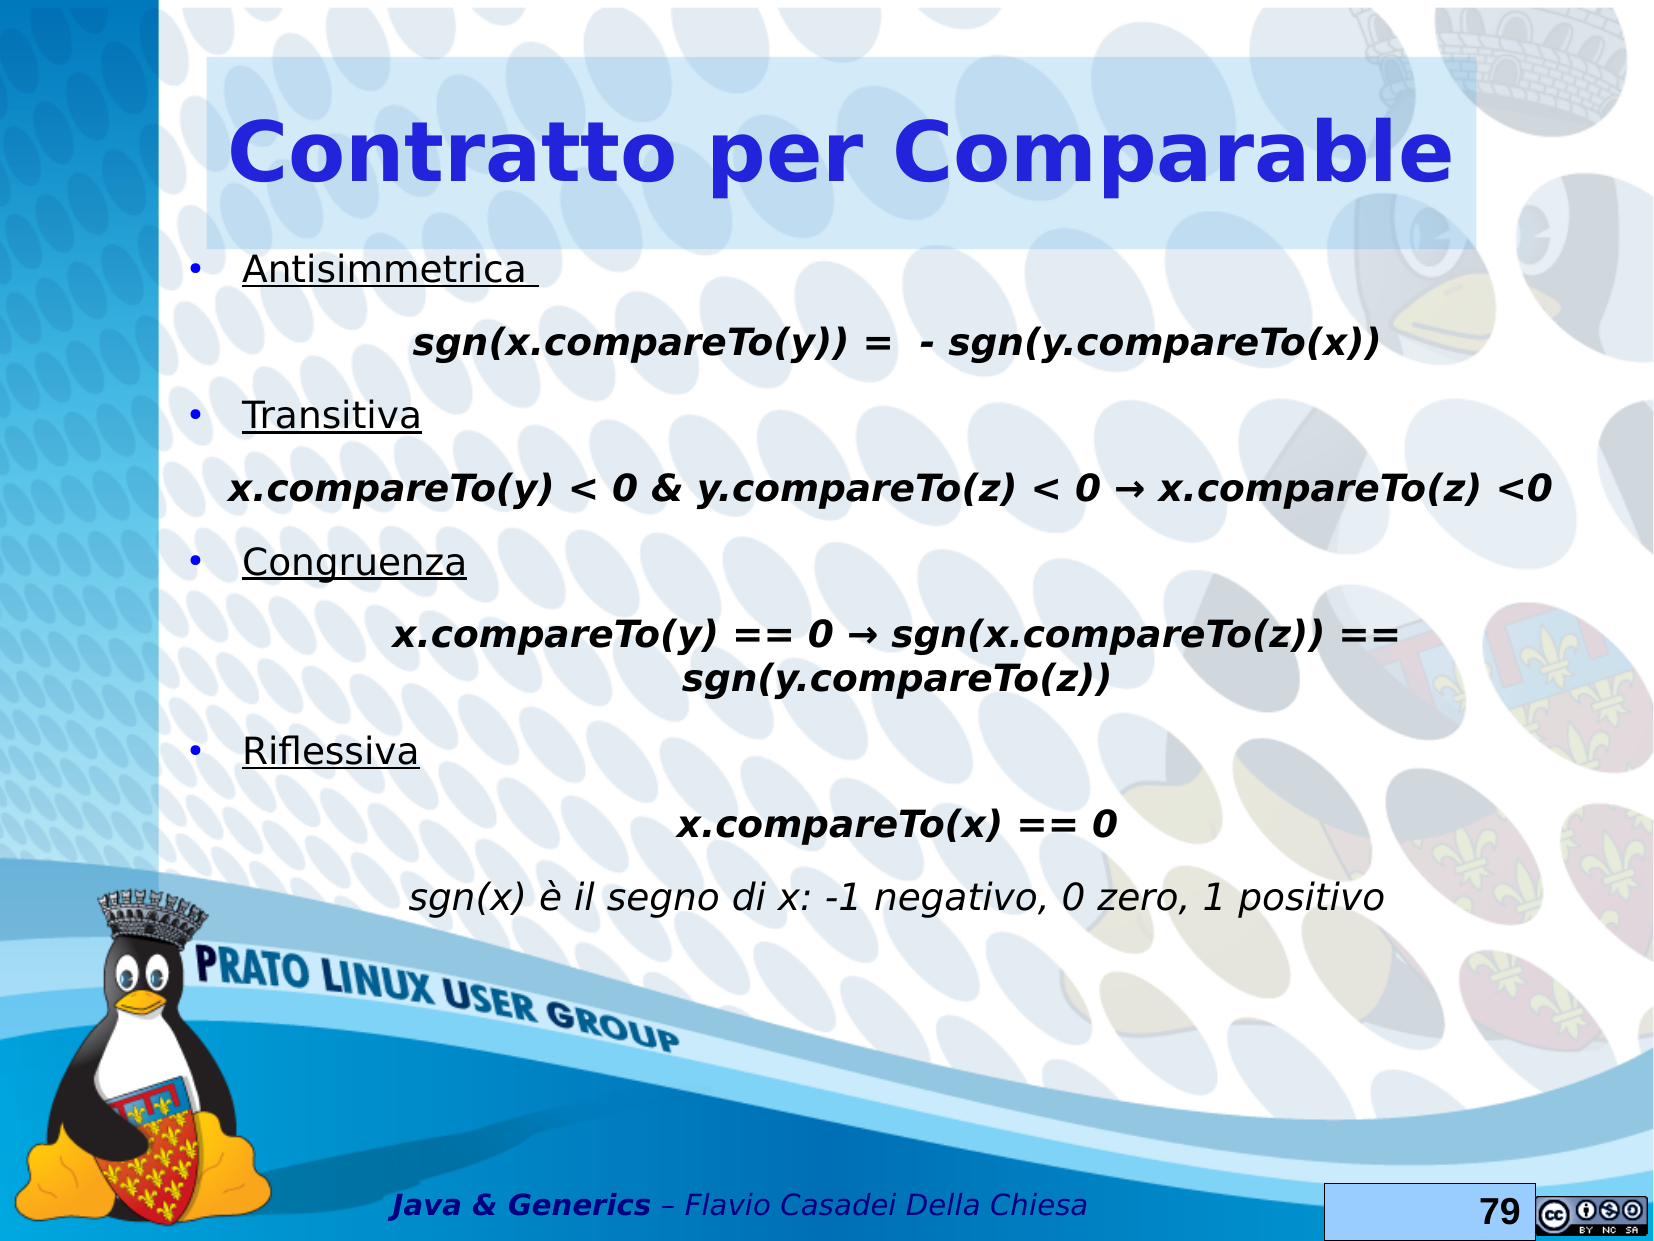

# Contratto per Comparable
Antisimmetrica
sgn(x.compareTo(y)) = - sgn(y.compareTo(x))
Transitiva
x.compareTo(y) < 0 & y.compareTo(z) < 0 → x.compareTo(z) <0
Congruenza
x.compareTo(y) == 0 → sgn(x.compareTo(z)) == sgn(y.compareTo(z))
Riflessiva
x.compareTo(x) == 0
sgn(x) è il segno di x: -1 negativo, 0 zero, 1 positivo